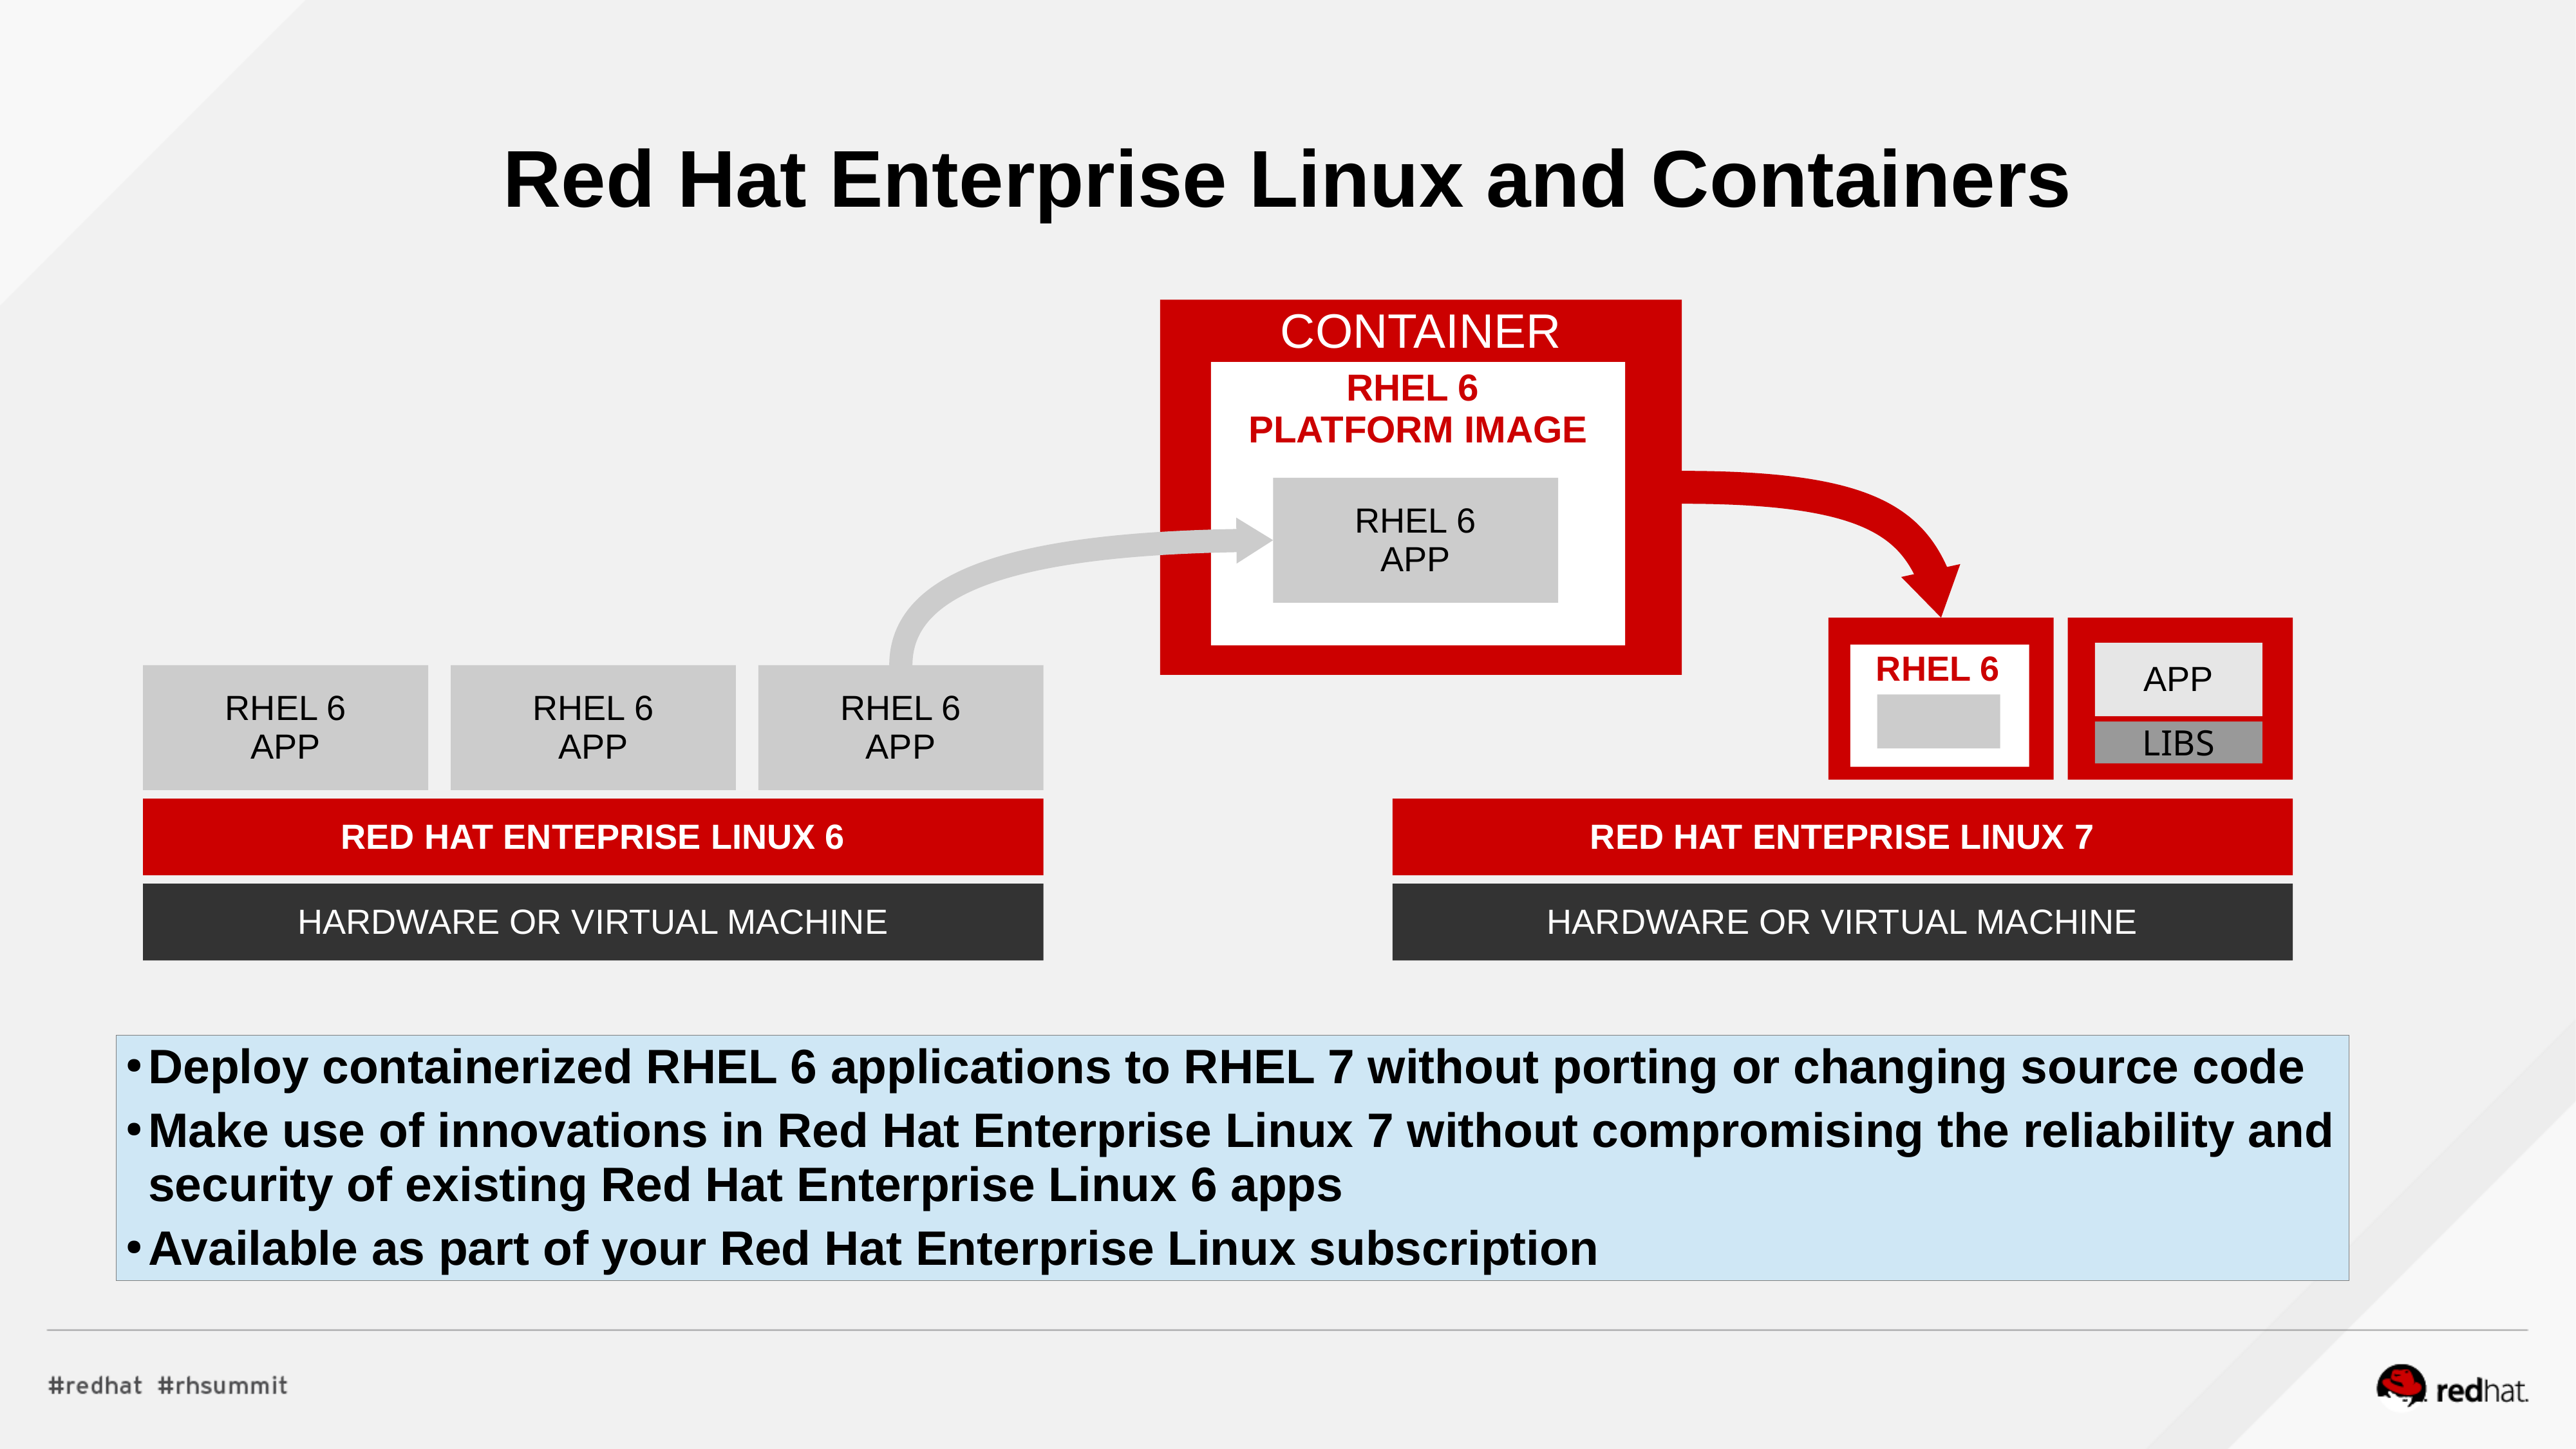

# Red Hat Enterprise Linux and Containers
CONTAINER
RHEL 6
PLATFORM IMAGE
RHEL 6
APP
RHEL 6
APP
LIBS
RHEL 6
APP
RHEL 6
APP
RHEL 6
APP
RED HAT ENTEPRISE LINUX 6
HARDWARE OR VIRTUAL MACHINE
RED HAT ENTEPRISE LINUX 7
HARDWARE OR VIRTUAL MACHINE
Deploy containerized RHEL 6 applications to RHEL 7 without porting or changing source code
Make use of innovations in Red Hat Enterprise Linux 7 without compromising the reliability and security of existing Red Hat Enterprise Linux 6 apps
Available as part of your Red Hat Enterprise Linux subscription